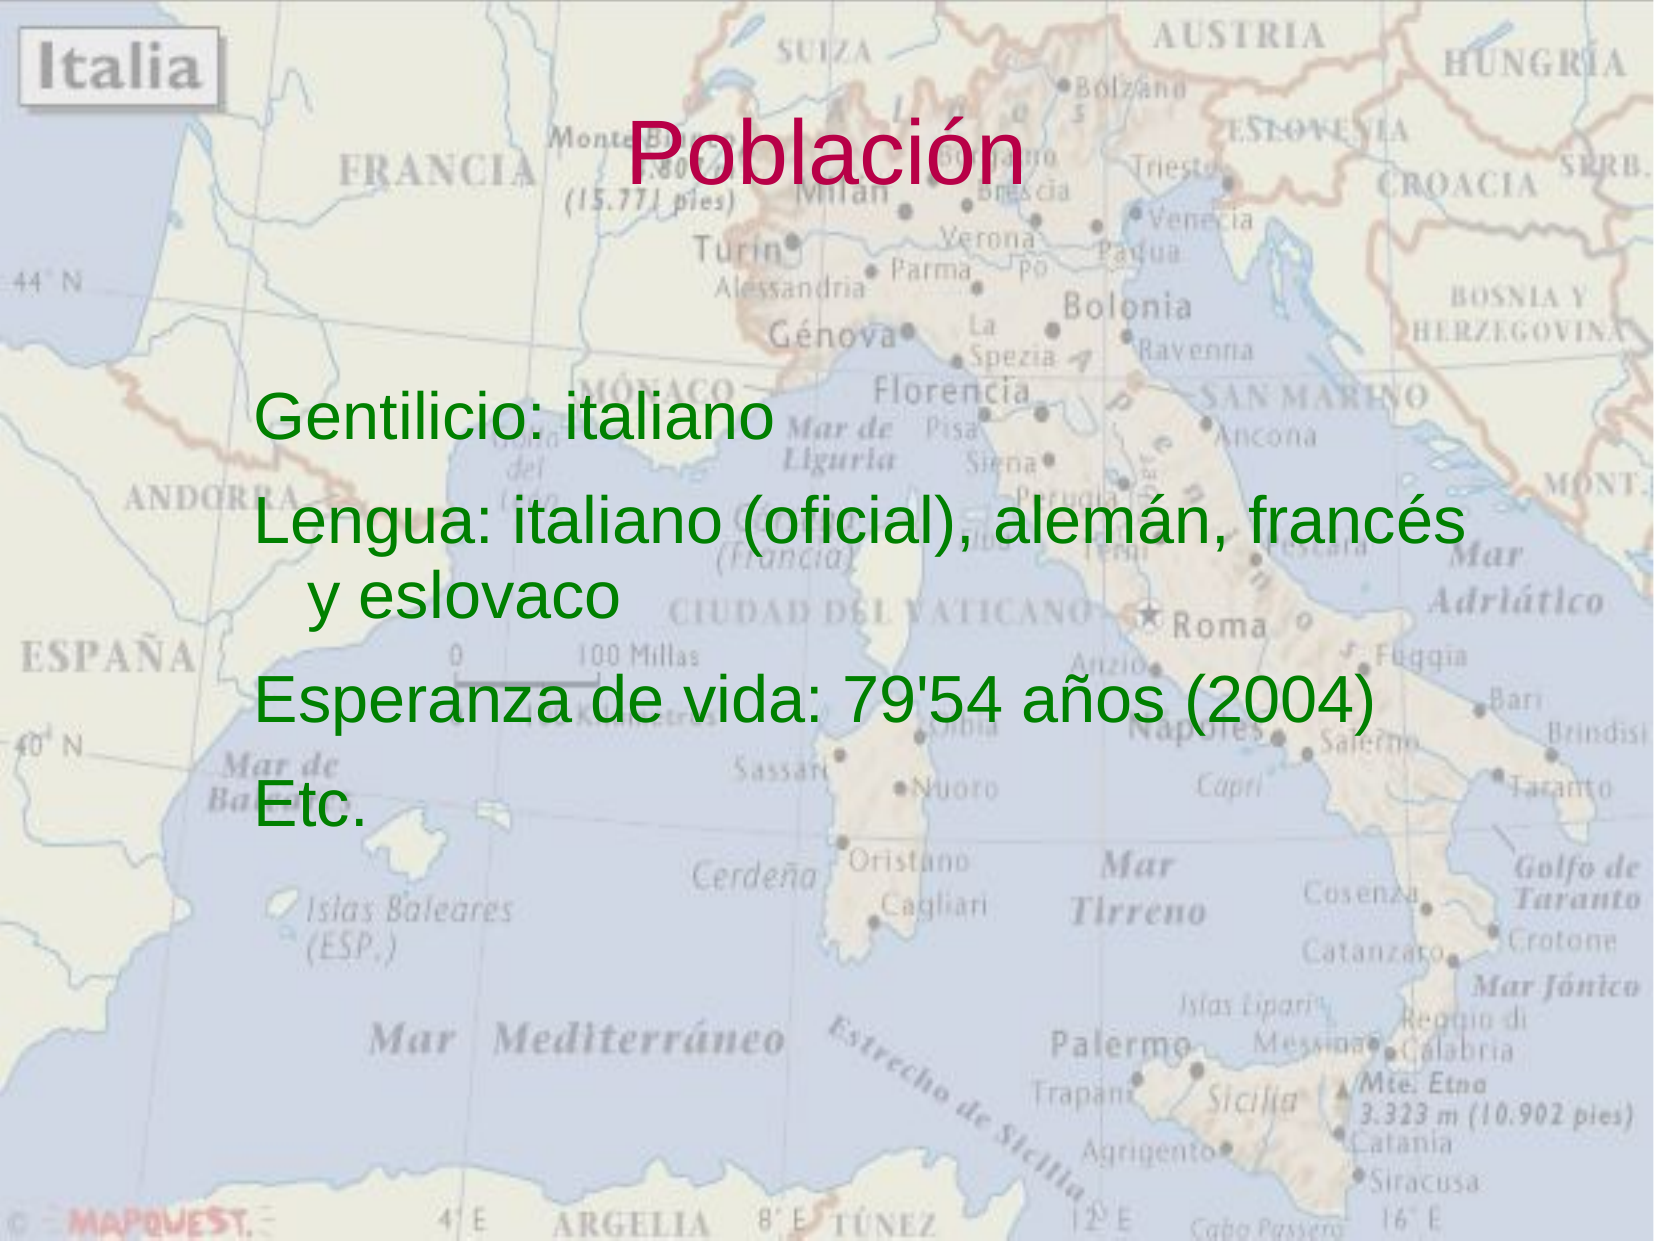

# Población
Gentilicio: italiano
Lengua: italiano (oficial), alemán, francés y eslovaco
Esperanza de vida: 79'54 años (2004)
Etc.